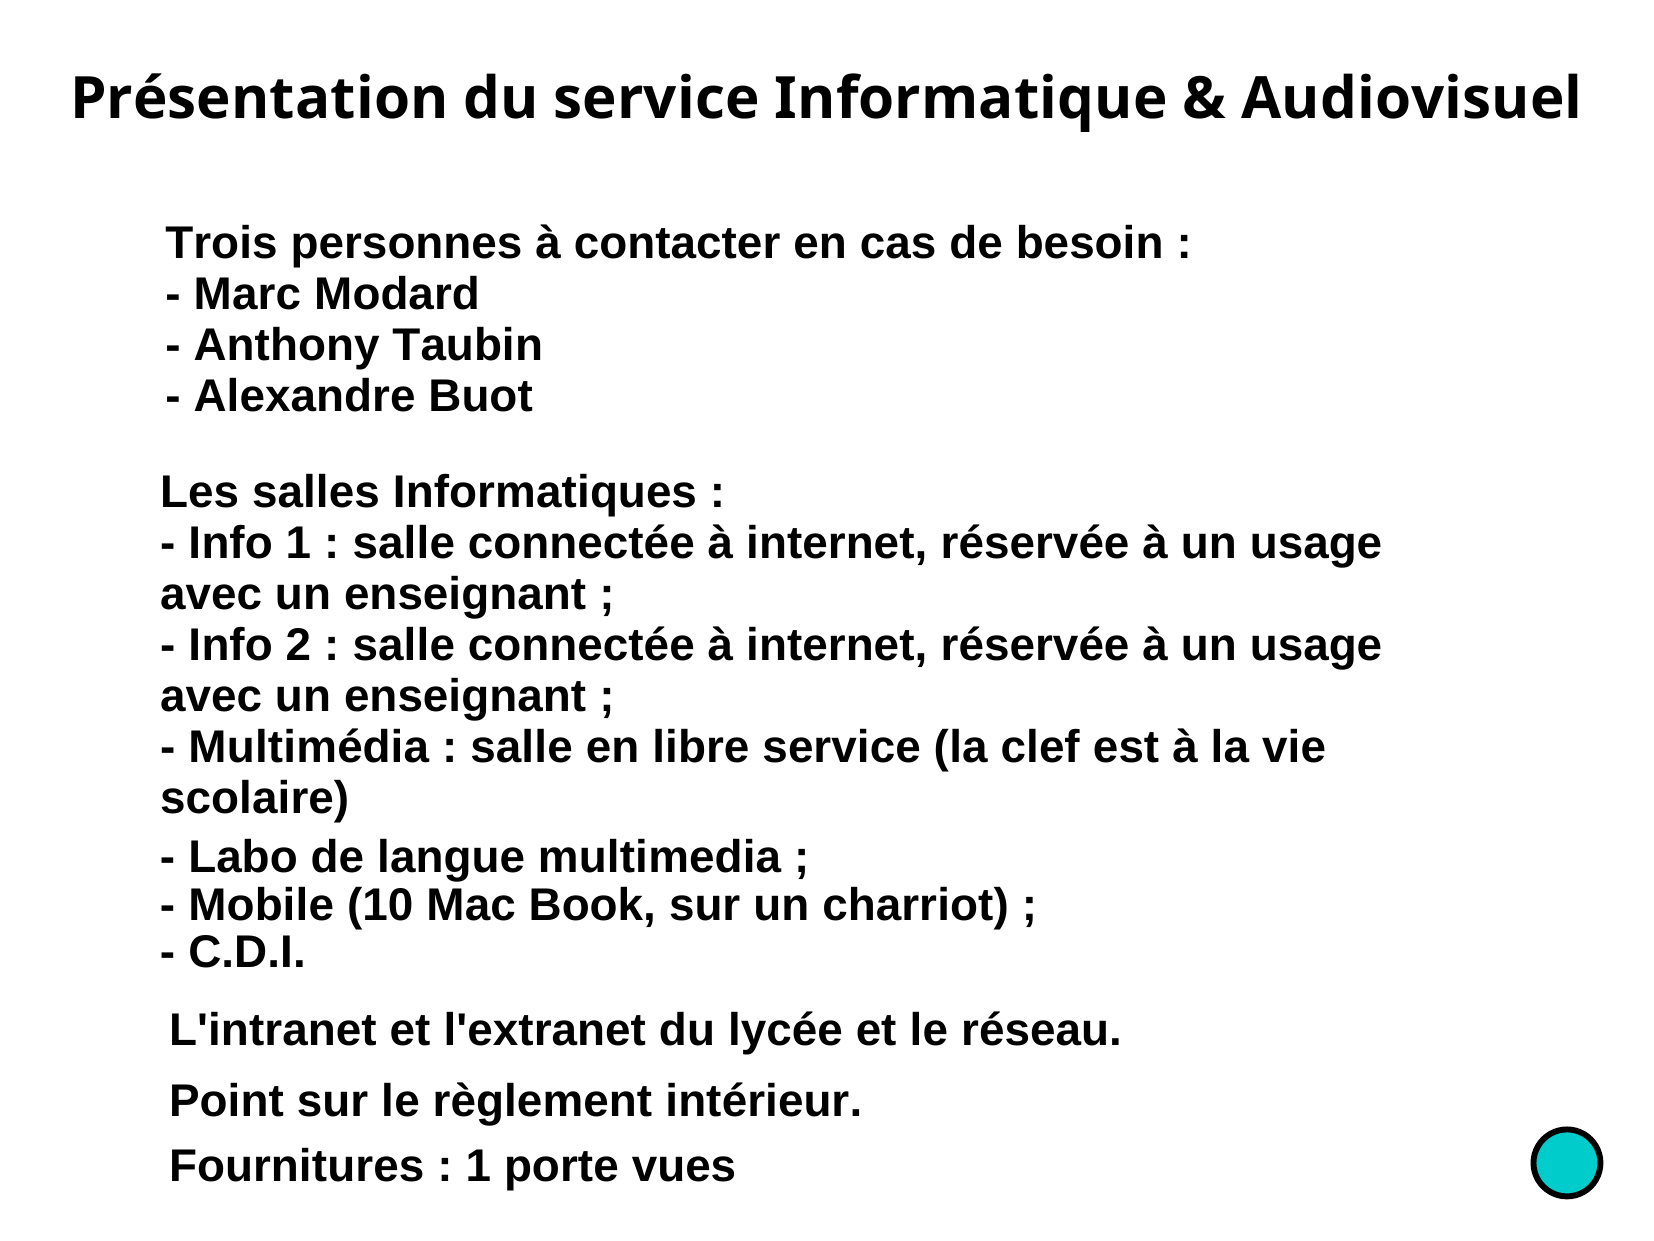

Présentation du service Informatique & Audiovisuel
Trois personnes à contacter en cas de besoin :
- Marc Modard
- Anthony Taubin
- Alexandre Buot
Les salles Informatiques :
- Info 1 : salle connectée à internet, réservée à un usage avec un enseignant ;
- Info 2 : salle connectée à internet, réservée à un usage avec un enseignant ;
- Multimédia : salle en libre service (la clef est à la vie scolaire)
- Labo de langue multimedia ;
- Mobile (10 Mac Book, sur un charriot) ;
- C.D.I.
L'intranet et l'extranet du lycée et le réseau.
Point sur le règlement intérieur.
Fournitures : 1 porte vues